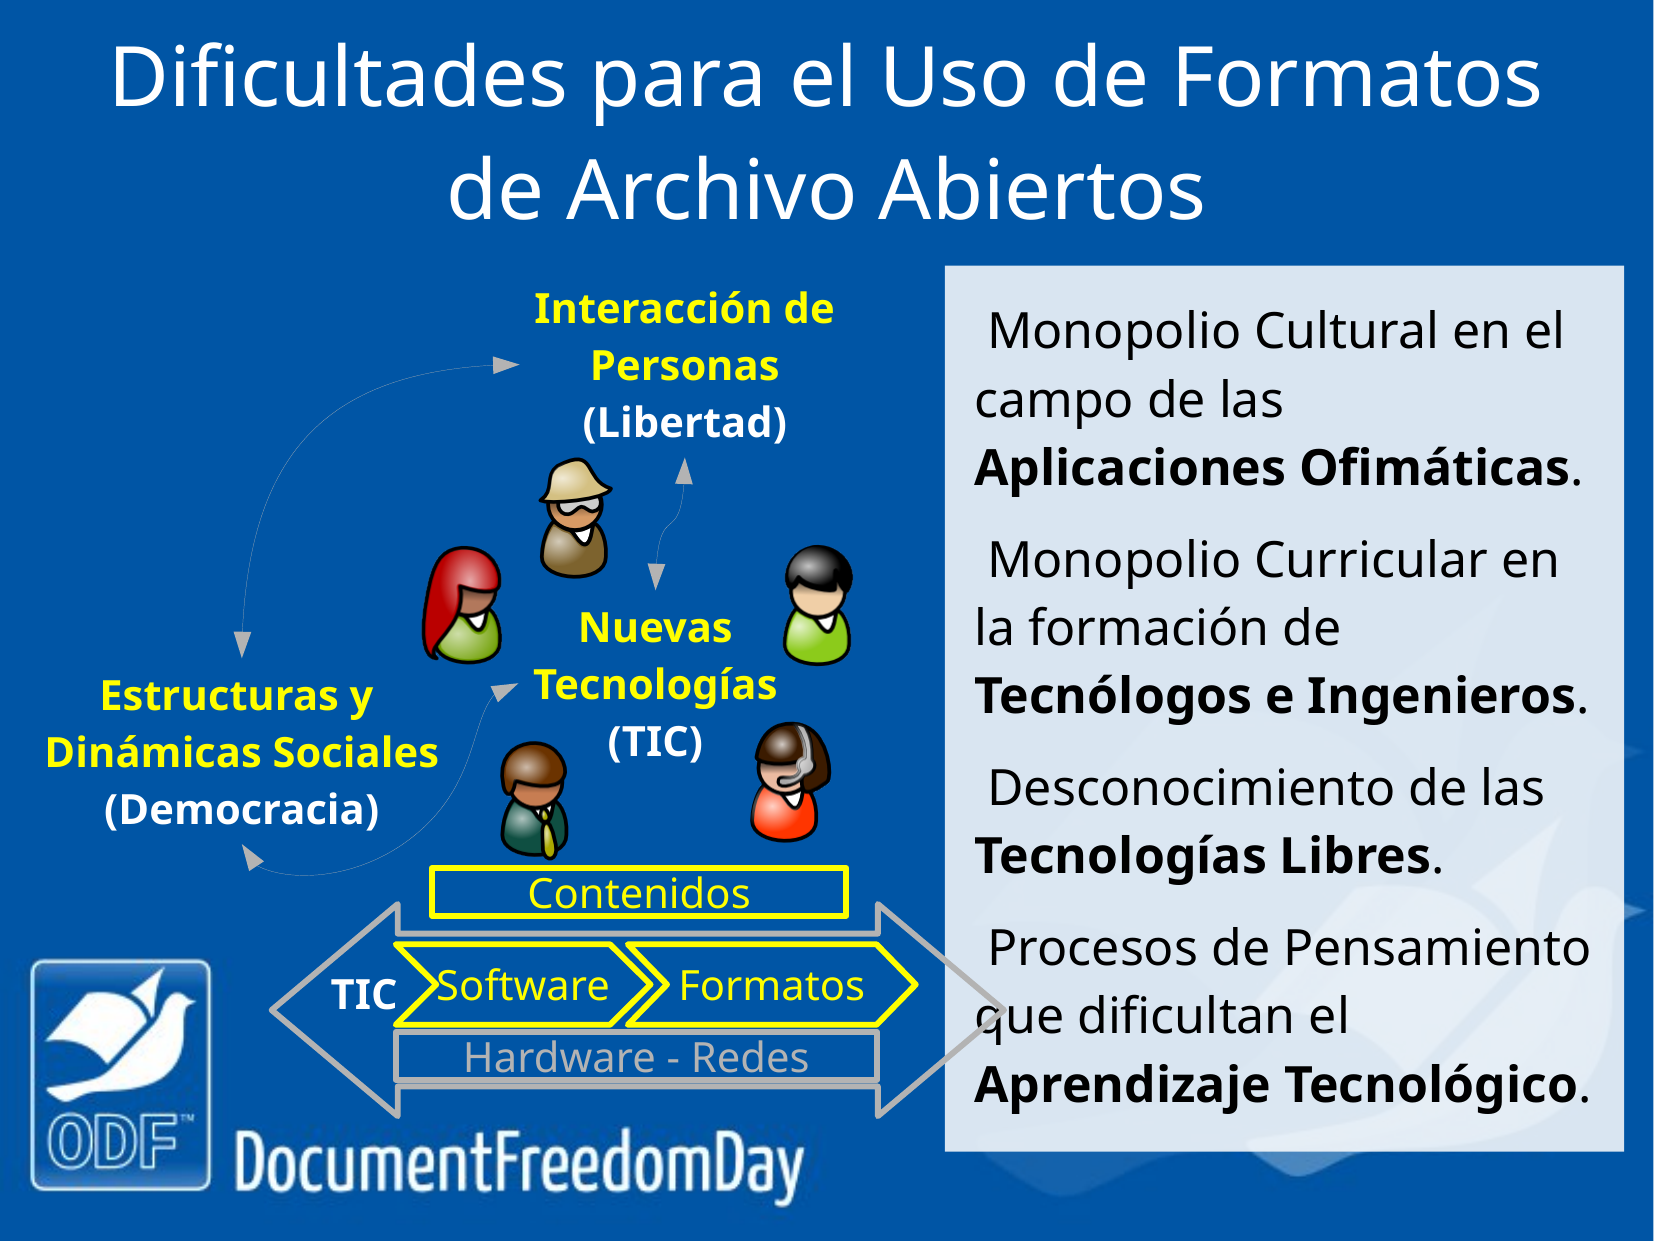

# Dificultades para el Uso de Formatos de Archivo Abiertos
 Monopolio Cultural en el campo de las Aplicaciones Ofimáticas.
 Monopolio Curricular en la formación de Tecnólogos e Ingenieros.
 Desconocimiento de las Tecnologías Libres.
 Procesos de Pensamiento que dificultan el Aprendizaje Tecnológico.
Interacción de
Personas
(Libertad)
Nuevas
Tecnologías
(TIC)
Estructuras y
Dinámicas Sociales
(Democracia)
Contenidos
Software
Formatos
TIC
Hardware - Redes